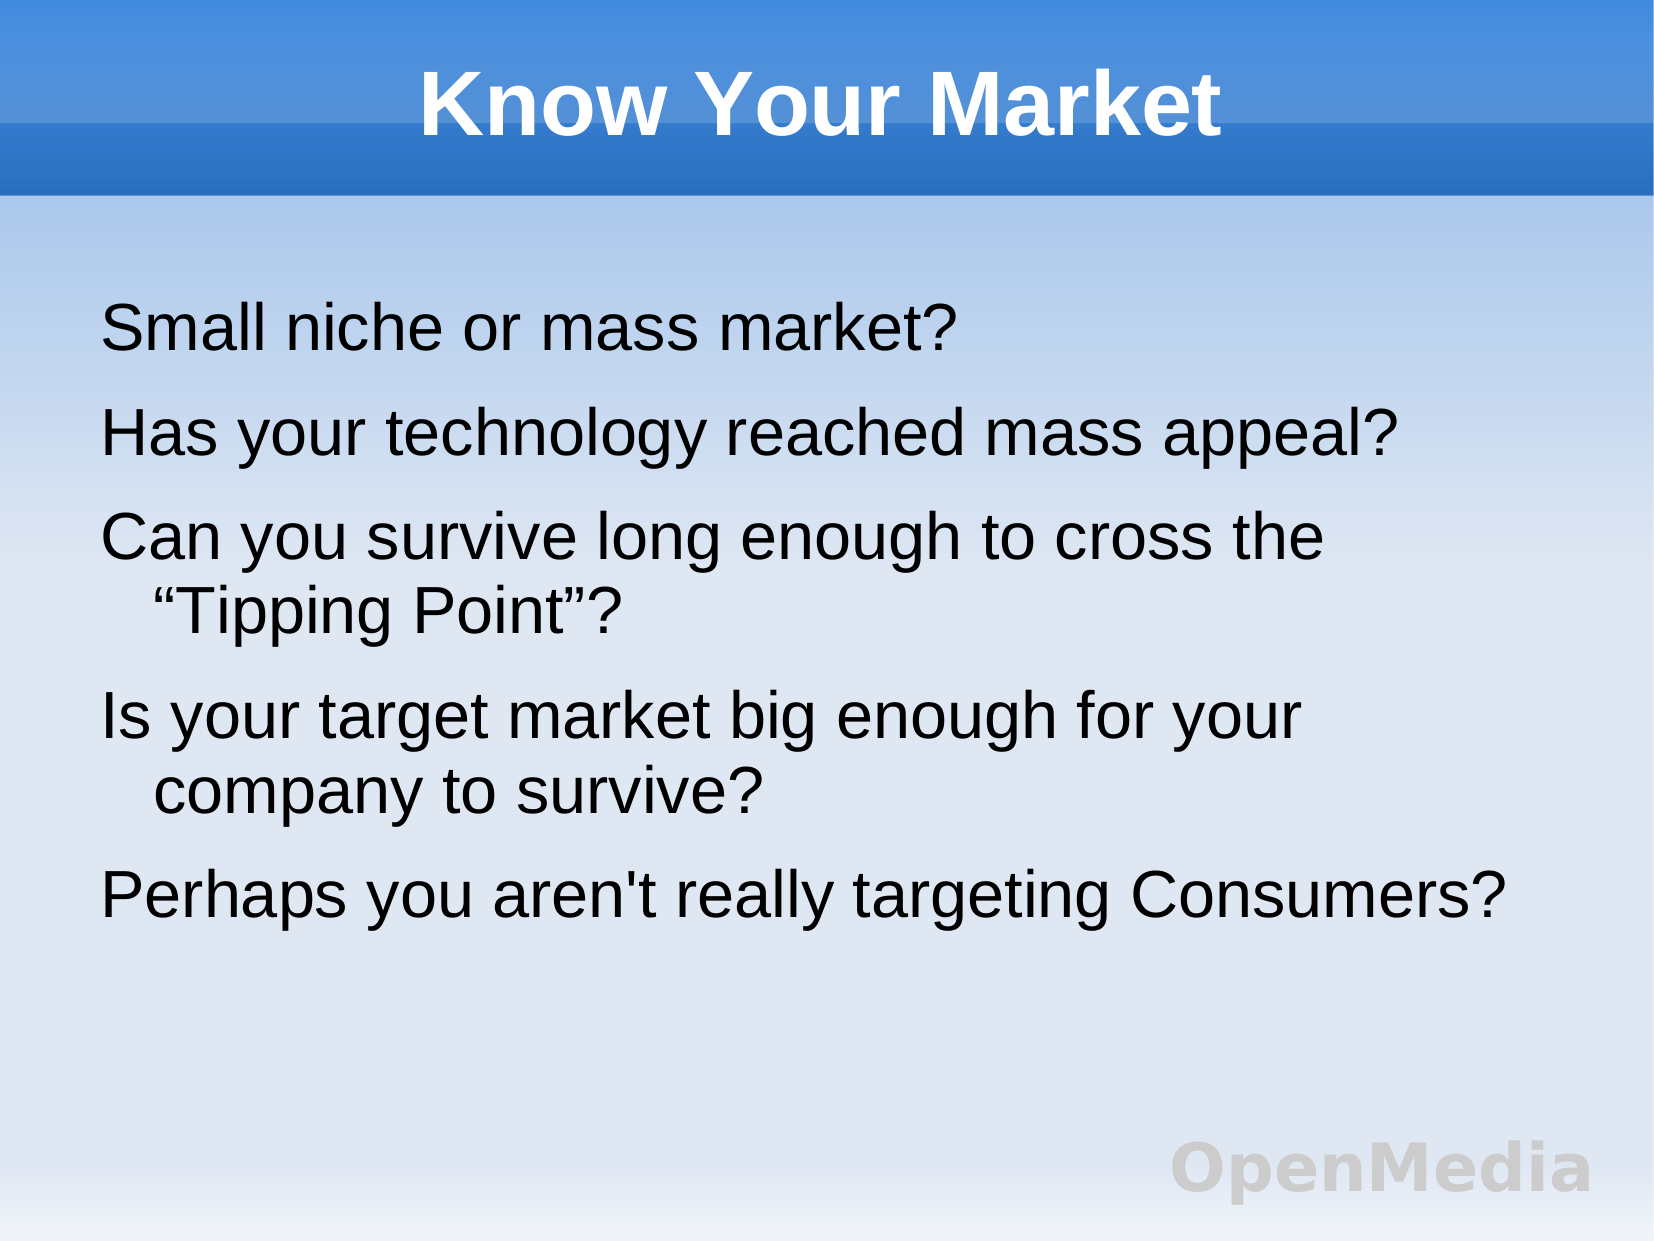

# Know Your Market
Small niche or mass market?
Has your technology reached mass appeal?
Can you survive long enough to cross the “Tipping Point”?
Is your target market big enough for your company to survive?
Perhaps you aren't really targeting Consumers?
17